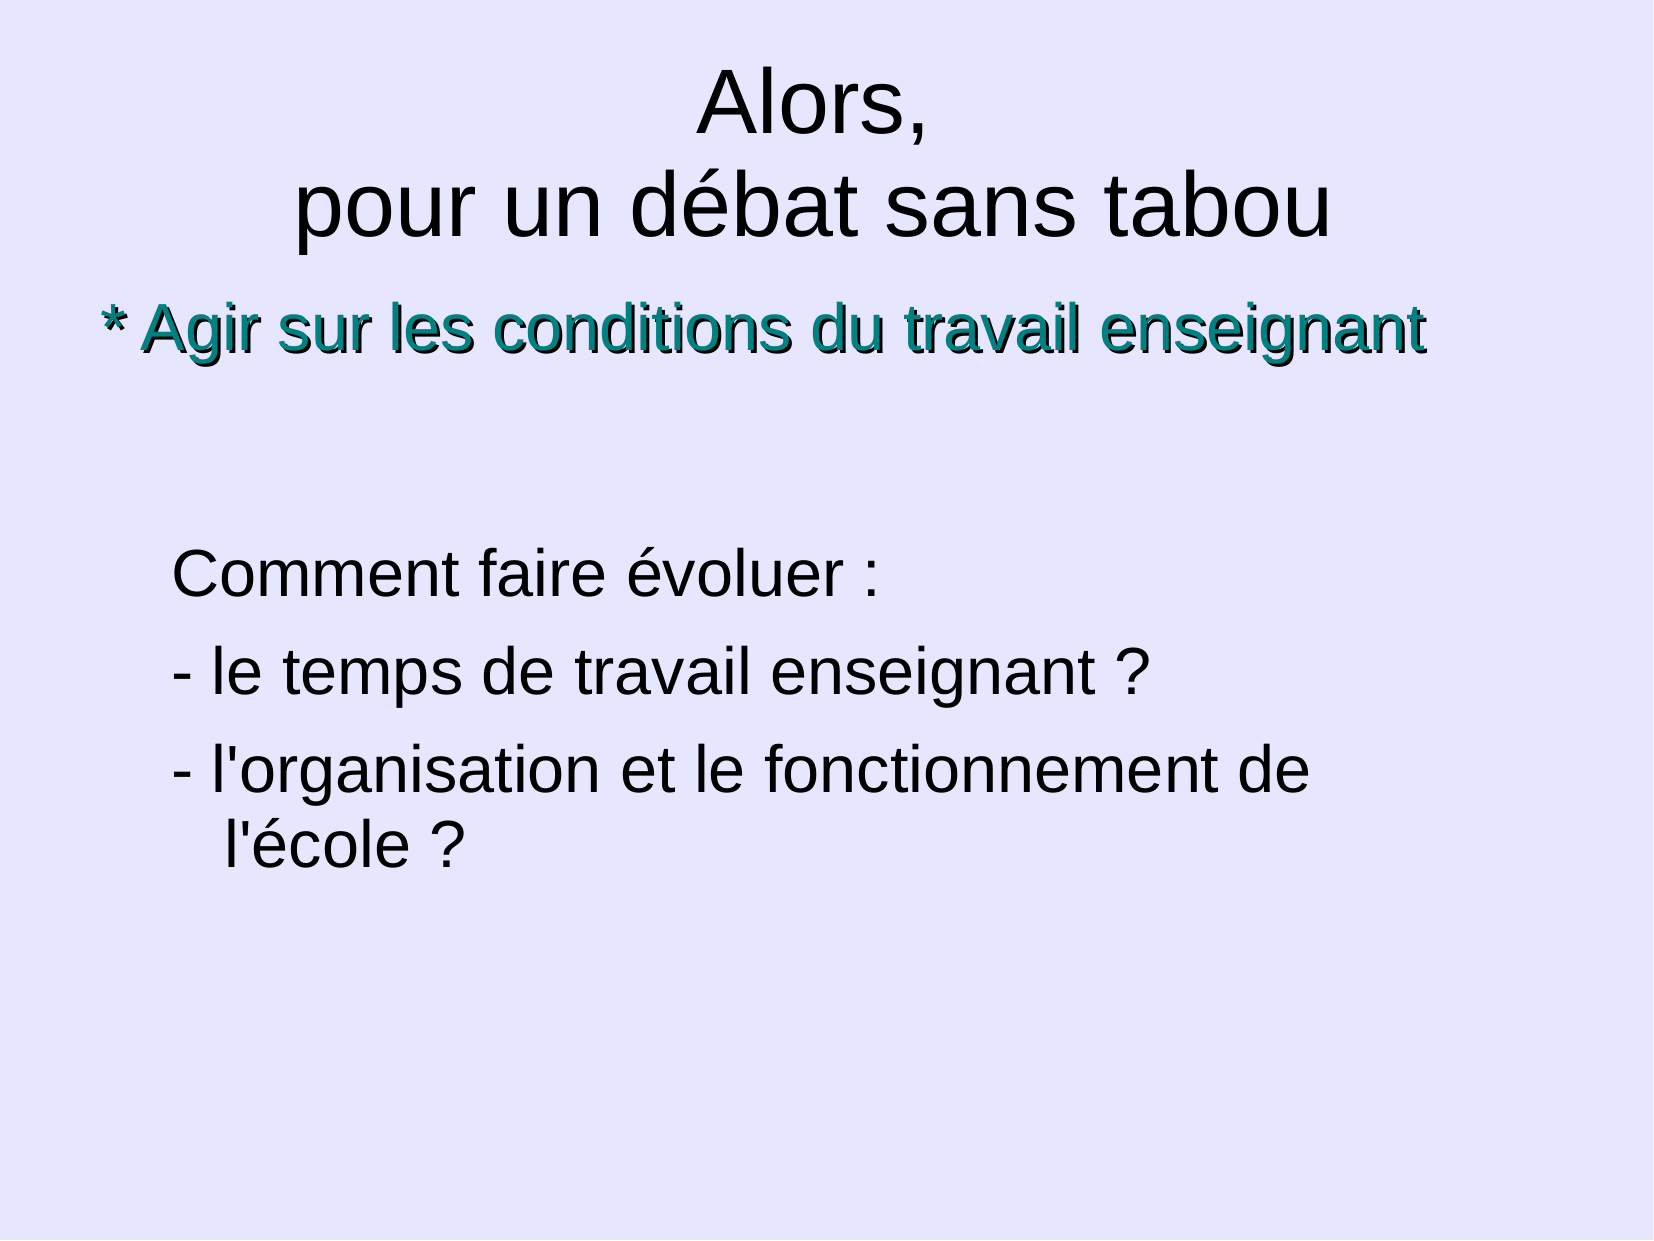

# Alors, pour un débat sans tabou
* Agir sur les conditions du travail enseignant
Comment faire évoluer :
- le temps de travail enseignant ?
- l'organisation et le fonctionnement de l'école ?